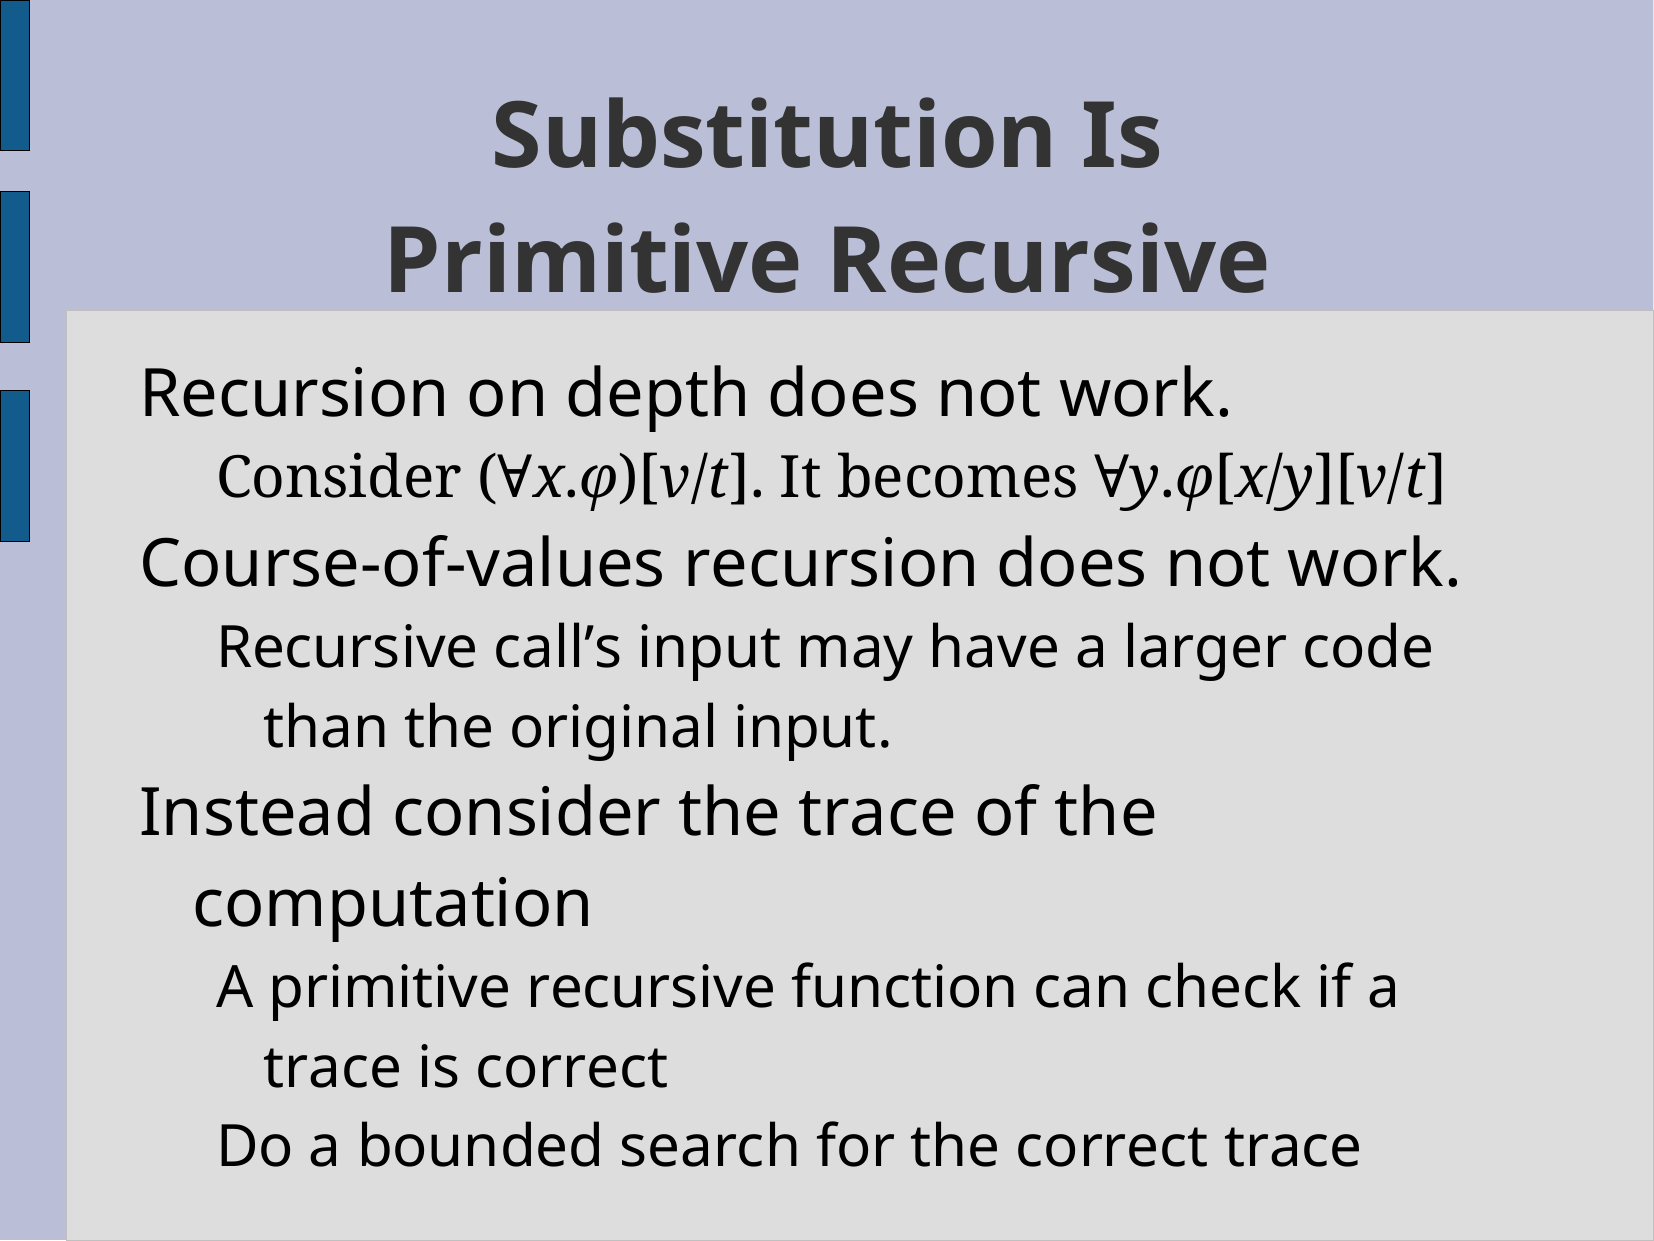

# Substitution Is Primitive Recursive
Recursion on depth does not work.
Consider (∀x.φ)[v/t]. It becomes ∀y.φ[x/y][v/t]
Course-of-values recursion does not work.
Recursive call’s input may have a larger code than the original input.
Instead consider the trace of the computation
A primitive recursive function can check if a trace is correct
Do a bounded search for the correct trace